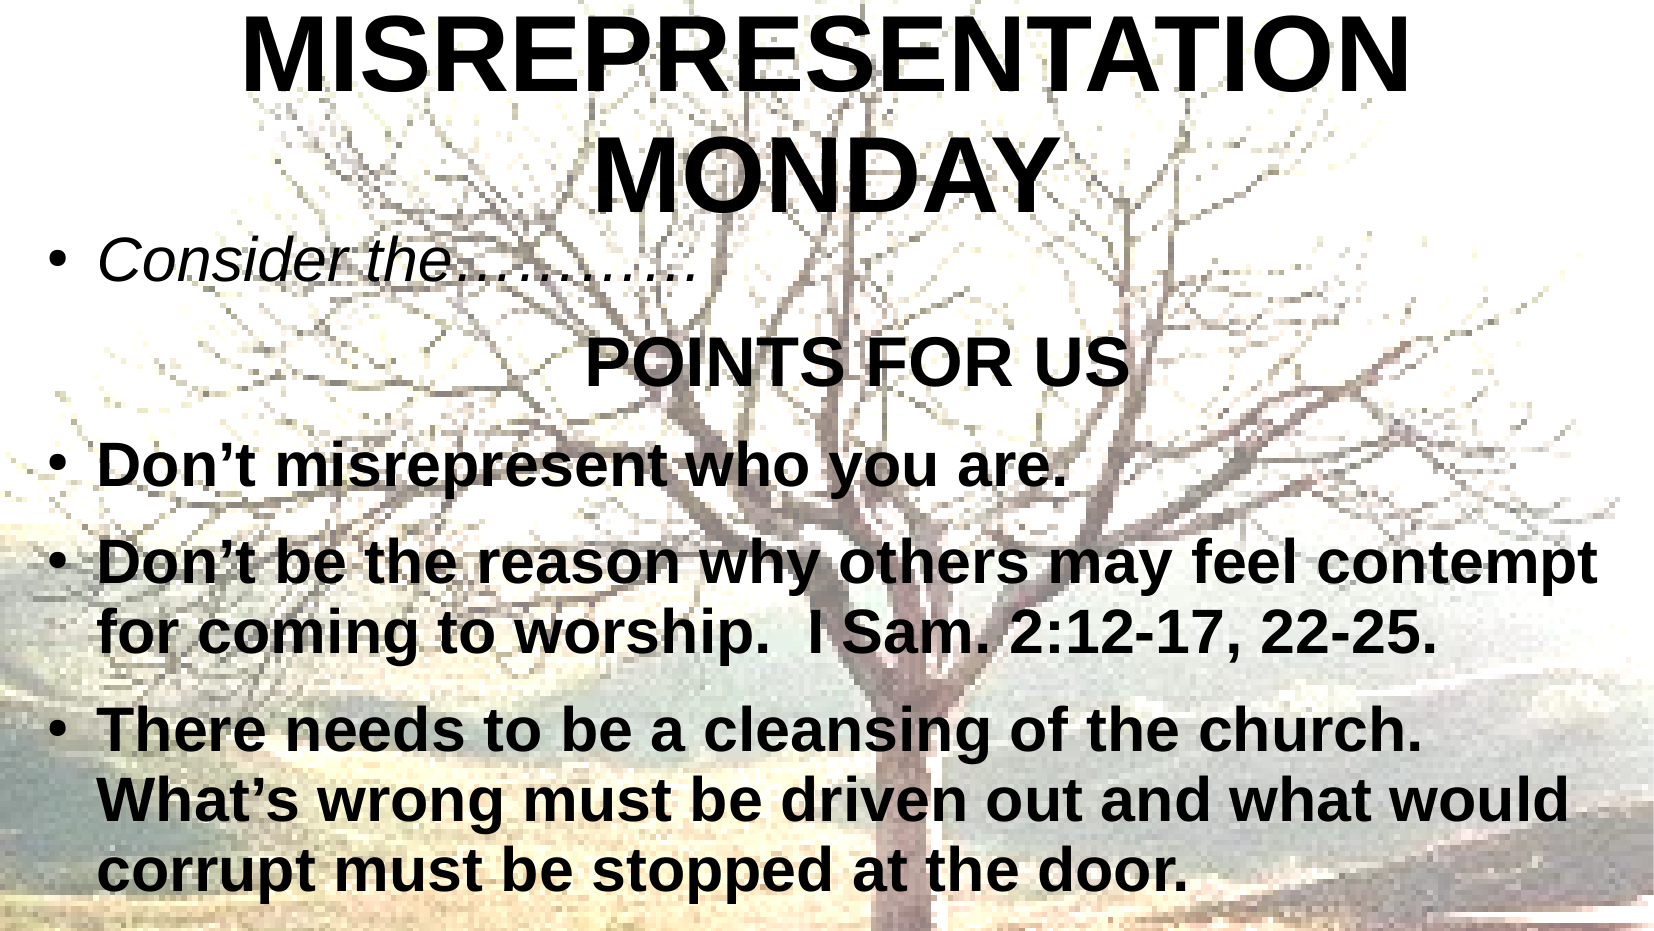

# MISREPRESENTATION MONDAY
Consider the…………
POINTS FOR US
Don’t misrepresent who you are.
Don’t be the reason why others may feel contempt for coming to worship. I Sam. 2:12-17, 22-25.
There needs to be a cleansing of the church. What’s wrong must be driven out and what would corrupt must be stopped at the door.